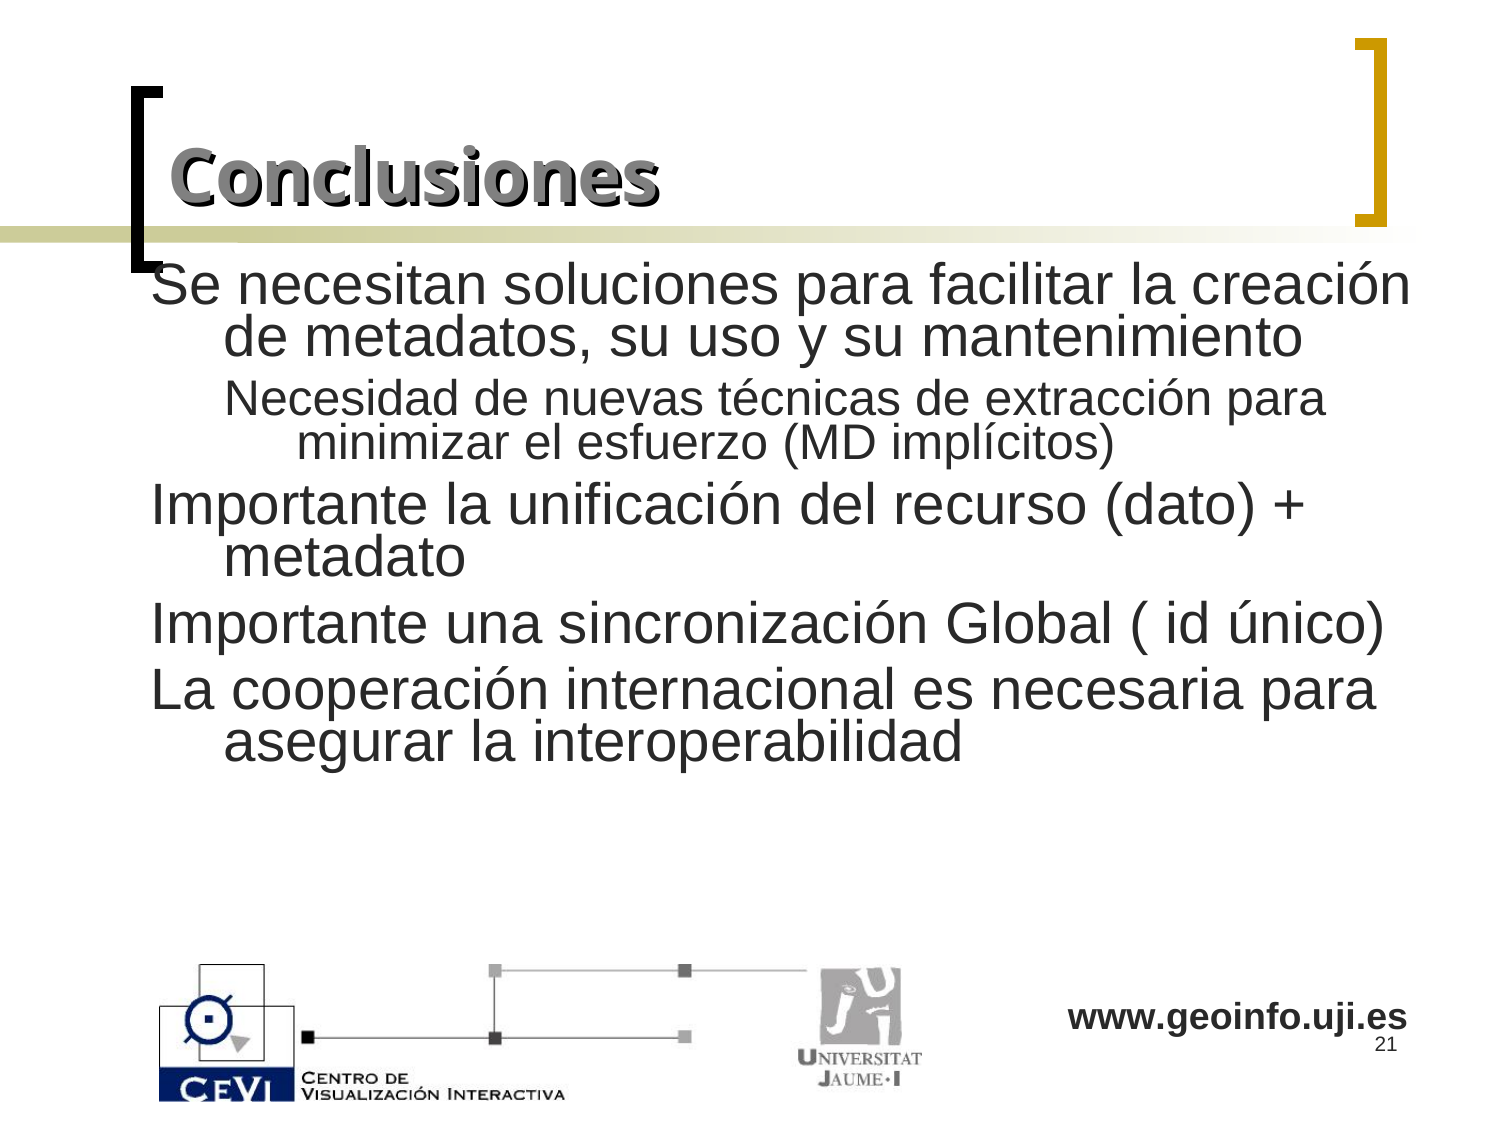

# Conclusiones
Se necesitan soluciones para facilitar la creación de metadatos, su uso y su mantenimiento
Necesidad de nuevas técnicas de extracción para minimizar el esfuerzo (MD implícitos)
Importante la unificación del recurso (dato) + metadato
Importante una sincronización Global ( id único)
La cooperación internacional es necesaria para asegurar la interoperabilidad
21